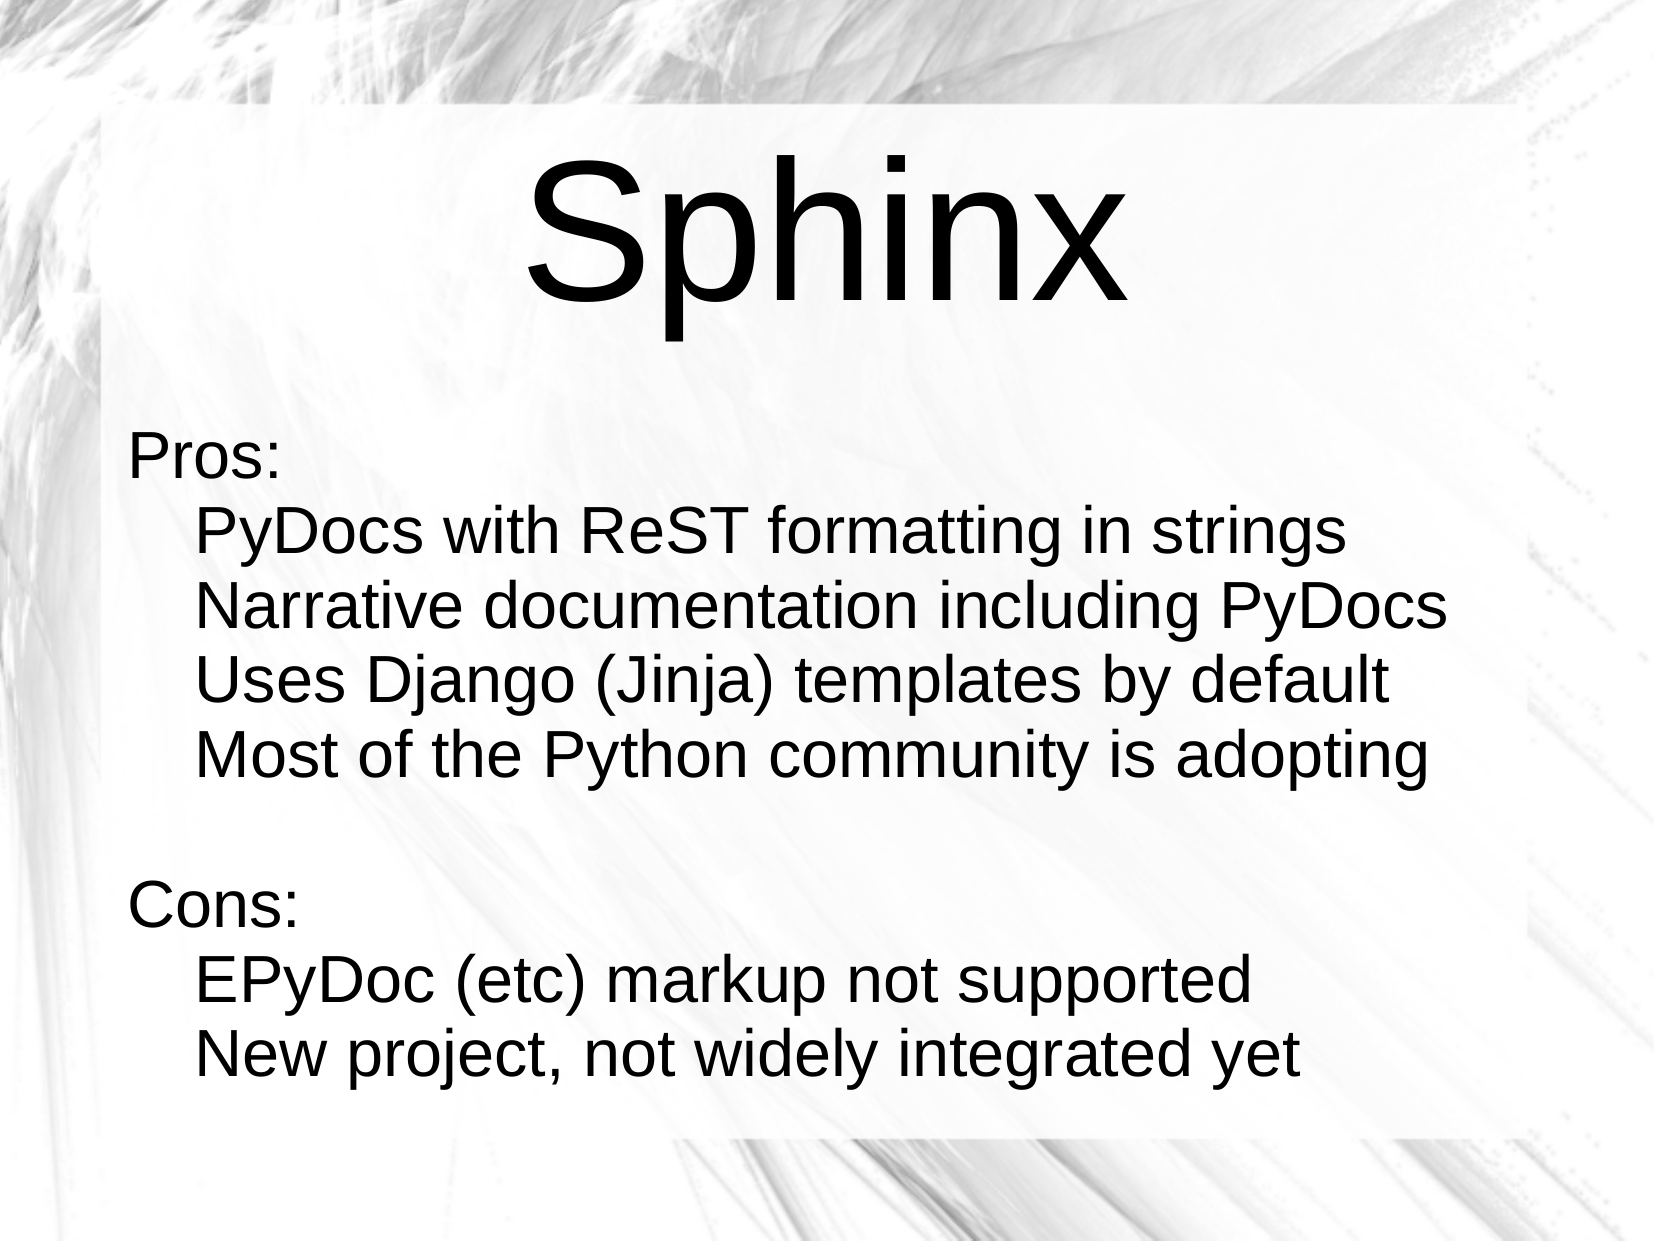

Sphinx
Pros:
PyDocs with ReST formatting in strings
Narrative documentation including PyDocs
Uses Django (Jinja) templates by default
Most of the Python community is adopting
Cons:
EPyDoc (etc) markup not supported
New project, not widely integrated yet